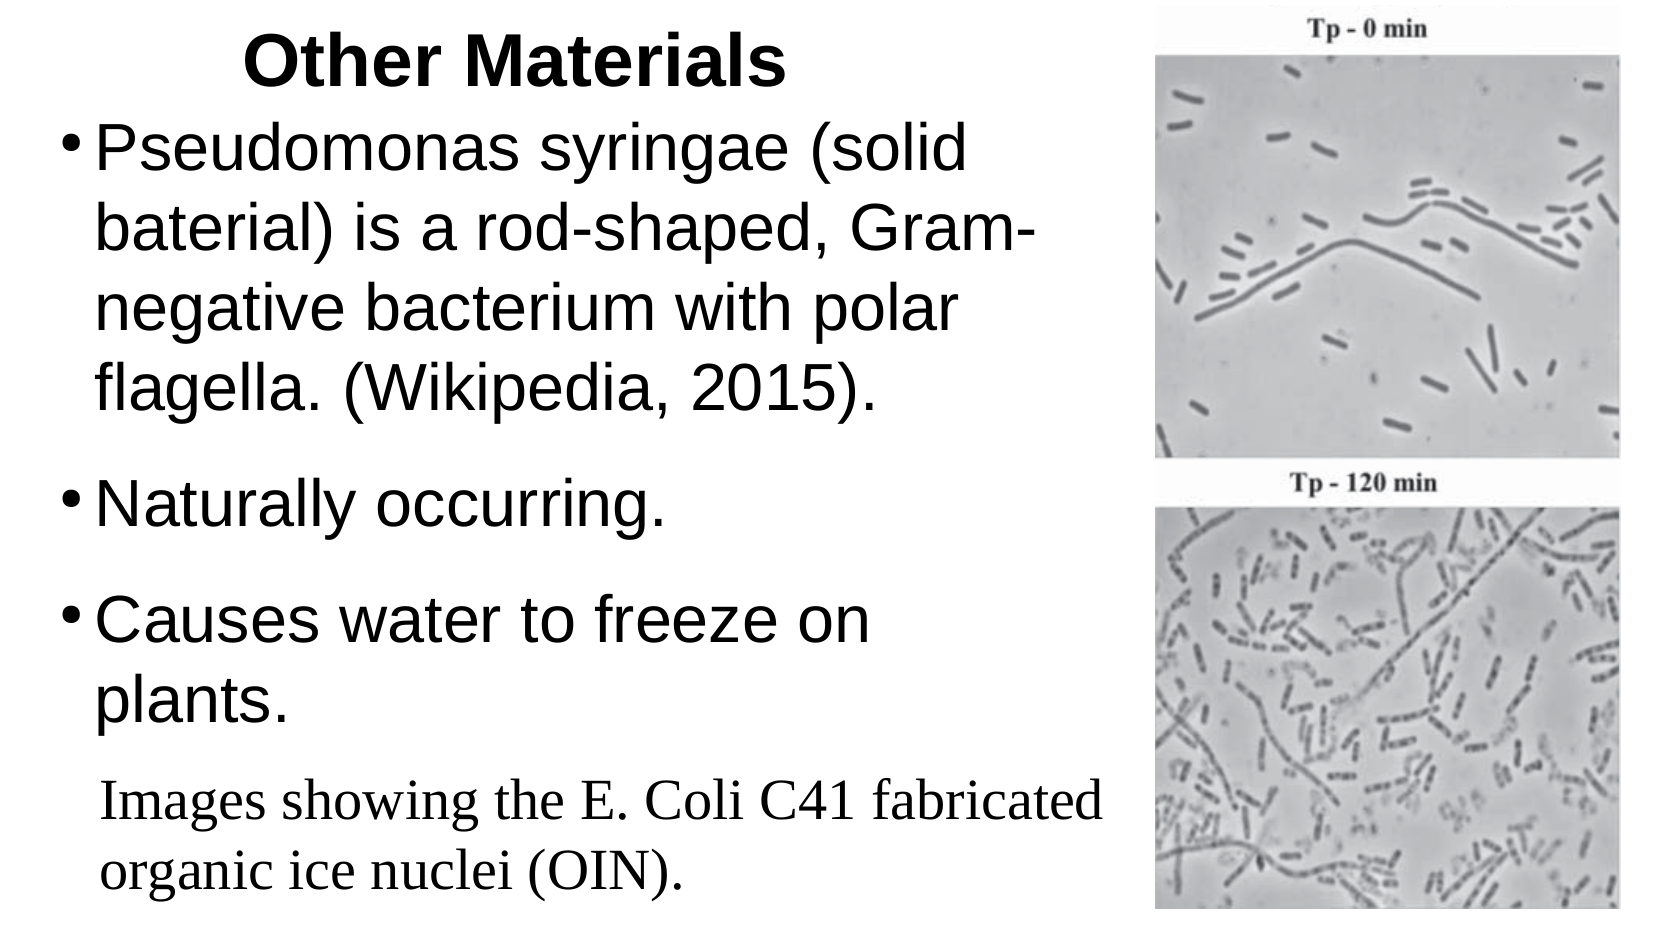

# Other Materials
Pseudomonas syringae (solid baterial) is a rod-shaped, Gram-negative bacterium with polar flagella. (Wikipedia, 2015).
Naturally occurring.
Causes water to freeze on plants.
Images showing the E. Coli C41 fabricated organic ice nuclei (OIN).
Images of the E. Coli C41 fabricated organic ice nuclei (OIN).
Images of the E. Coli C41 fabricated organic ice nuclei (OIN).